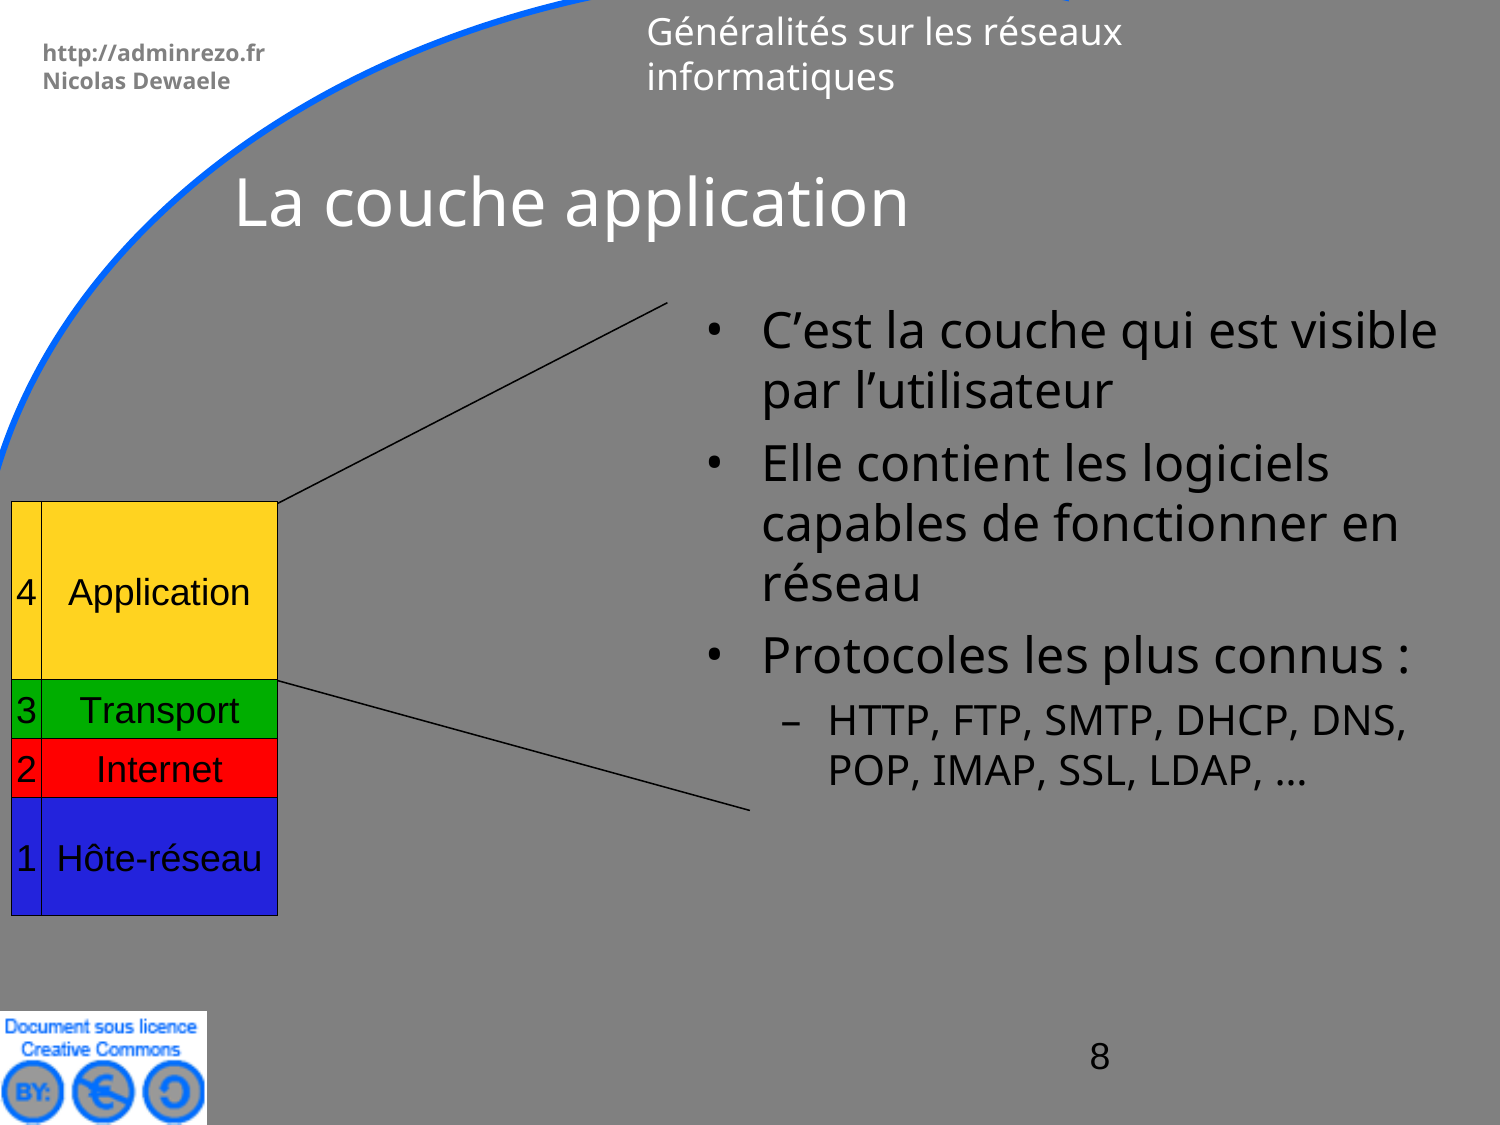

# La couche application
C’est la couche qui est visible par l’utilisateur
Elle contient les logiciels capables de fonctionner en réseau
Protocoles les plus connus :
HTTP, FTP, SMTP, DHCP, DNS, POP, IMAP, SSL, LDAP, …
4
3
2
1
Application
Transport
Internet
Hôte-réseau
8